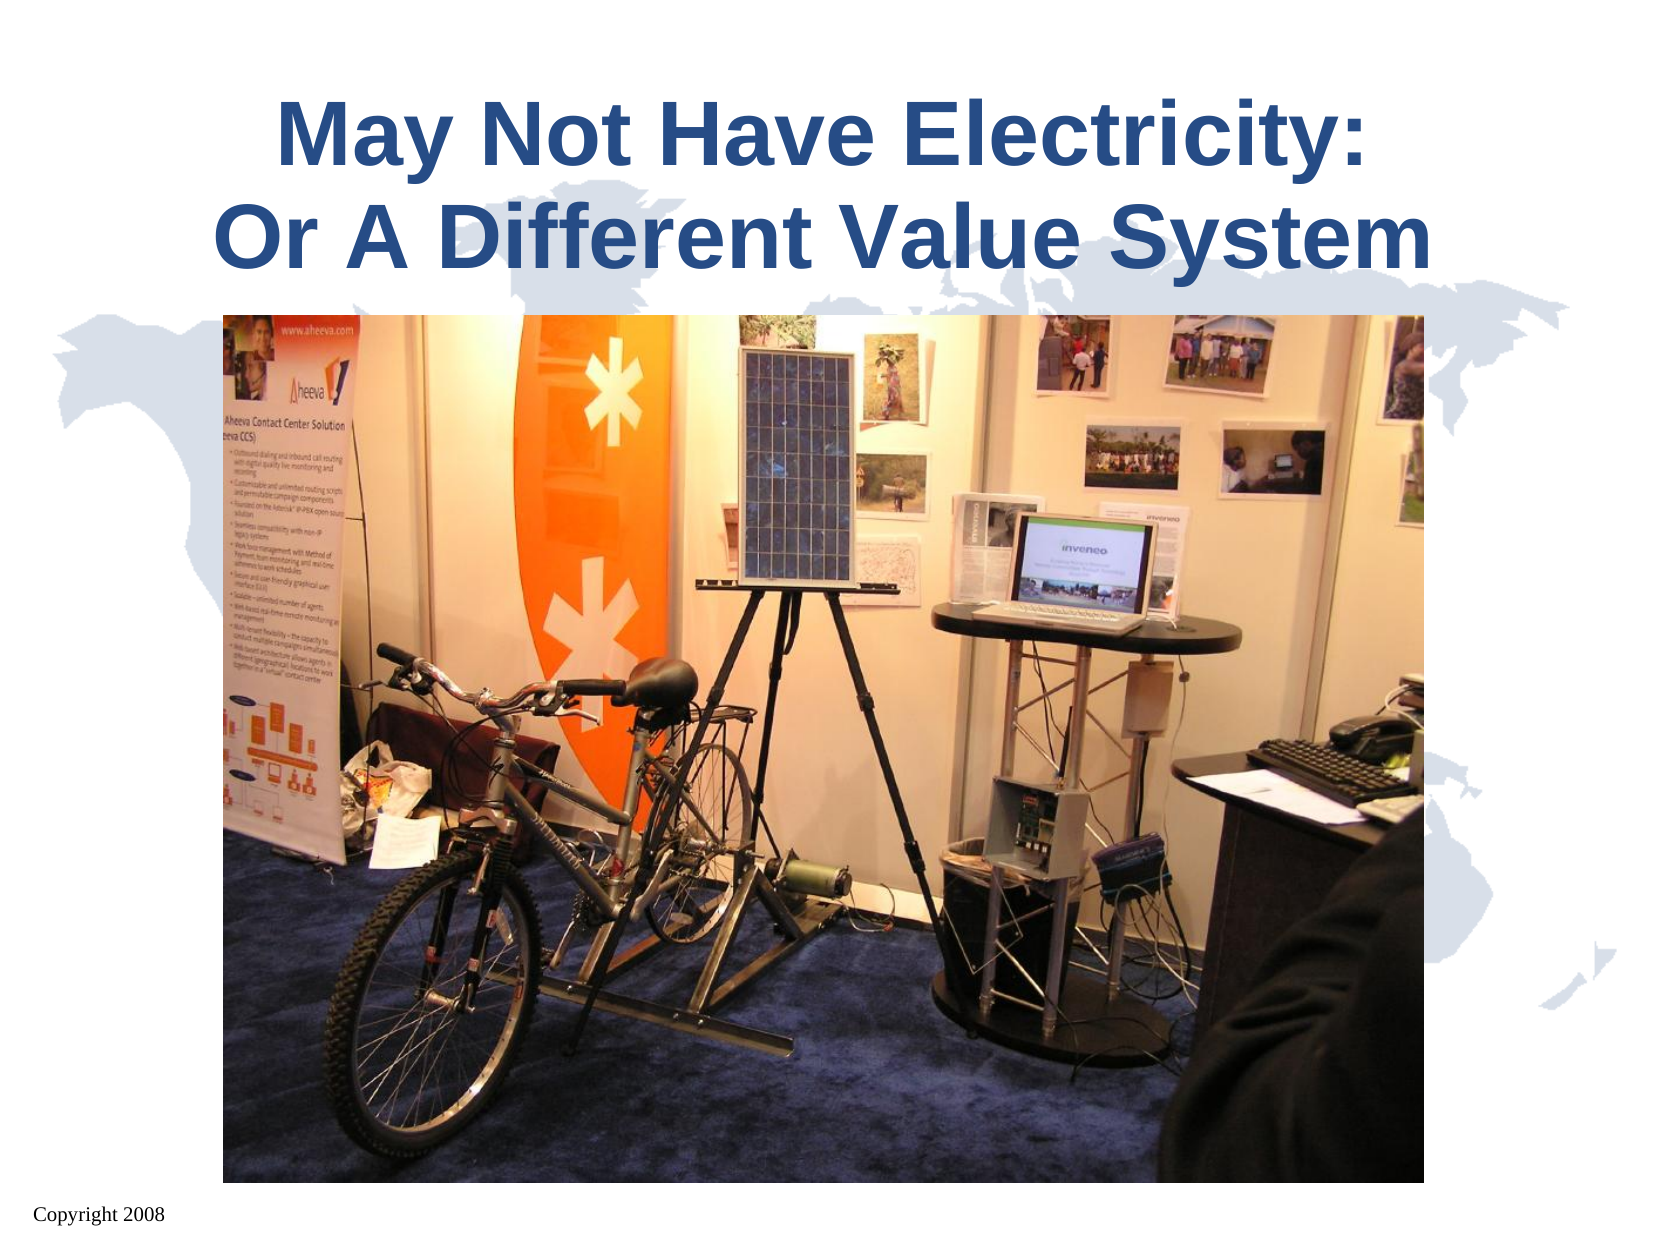

# May Not Have Electricity: Or A Different Value System